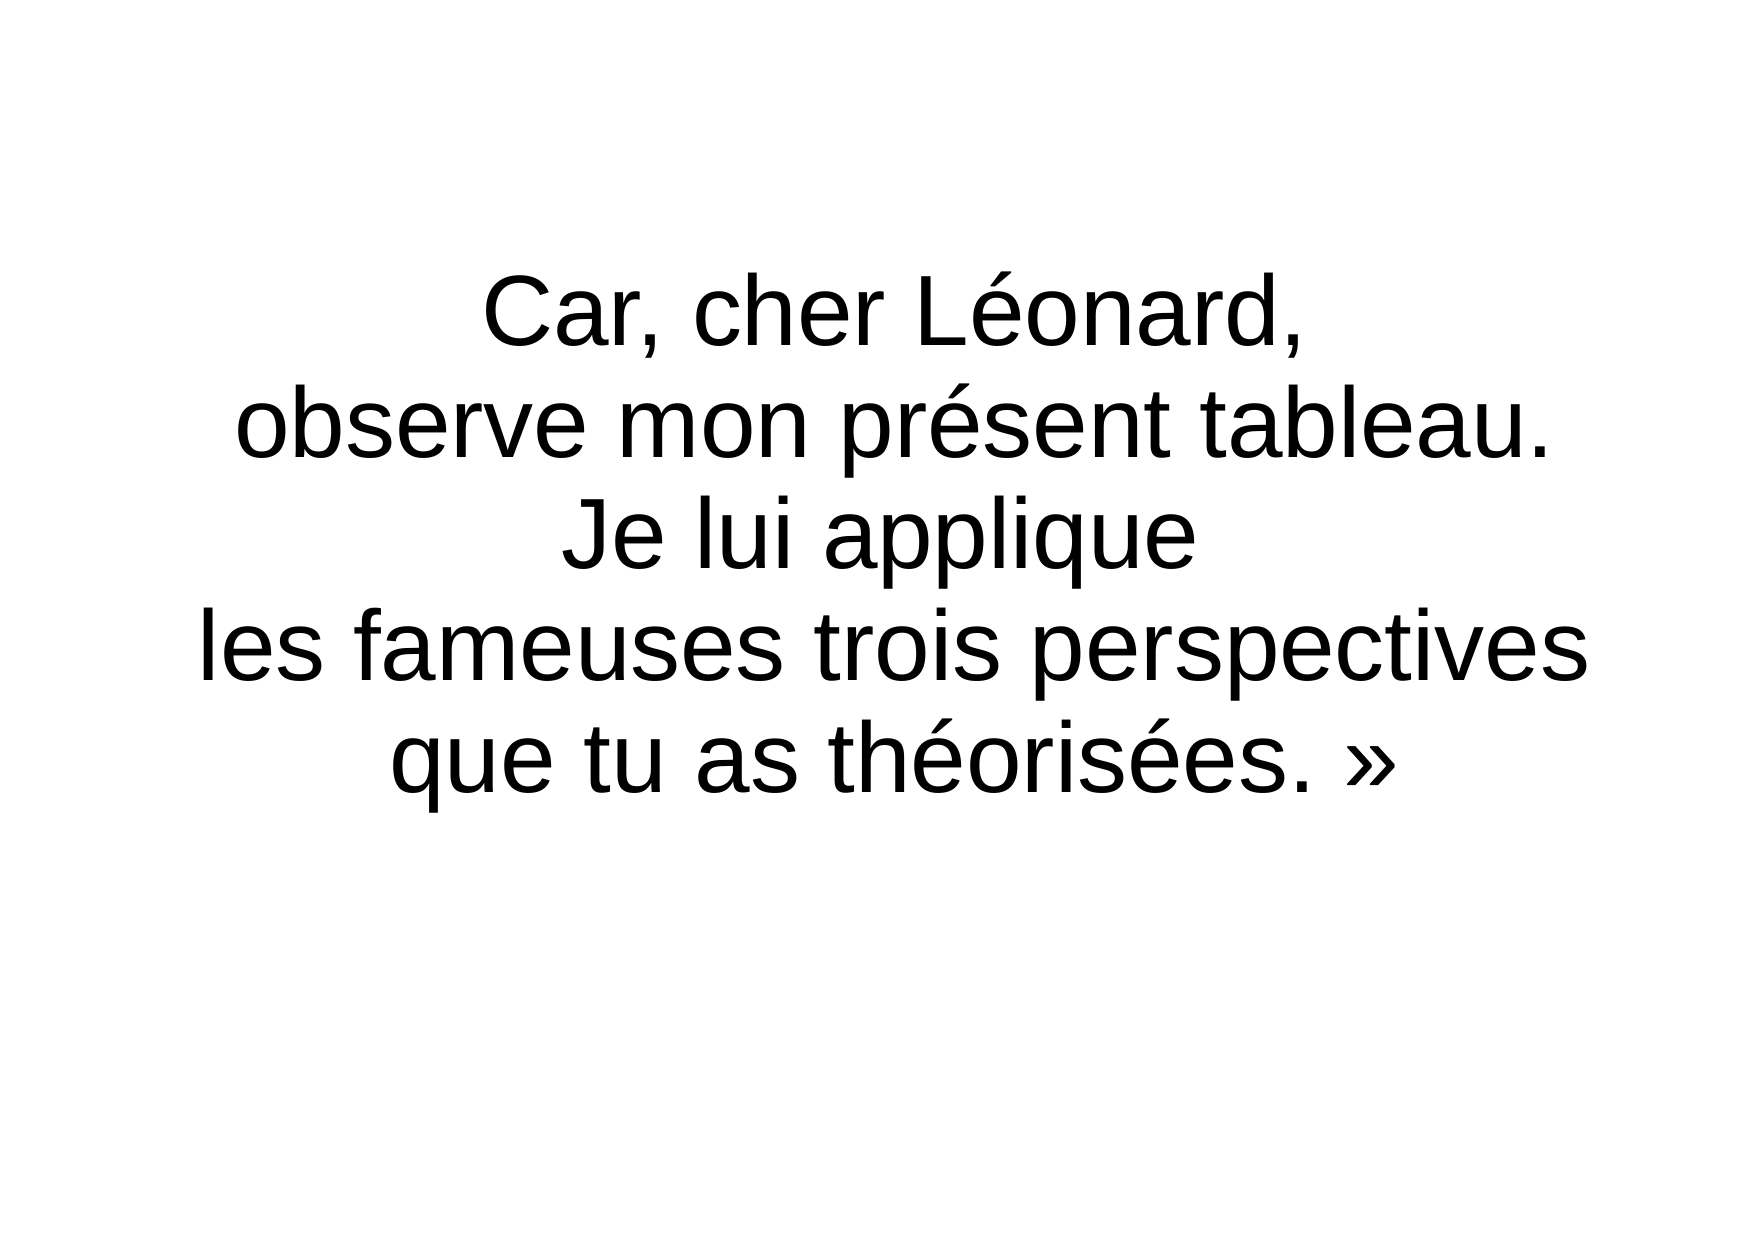

Car, cher Léonard,
observe mon présent tableau.
Je lui applique
les fameuses trois perspectives que tu as théorisées. »